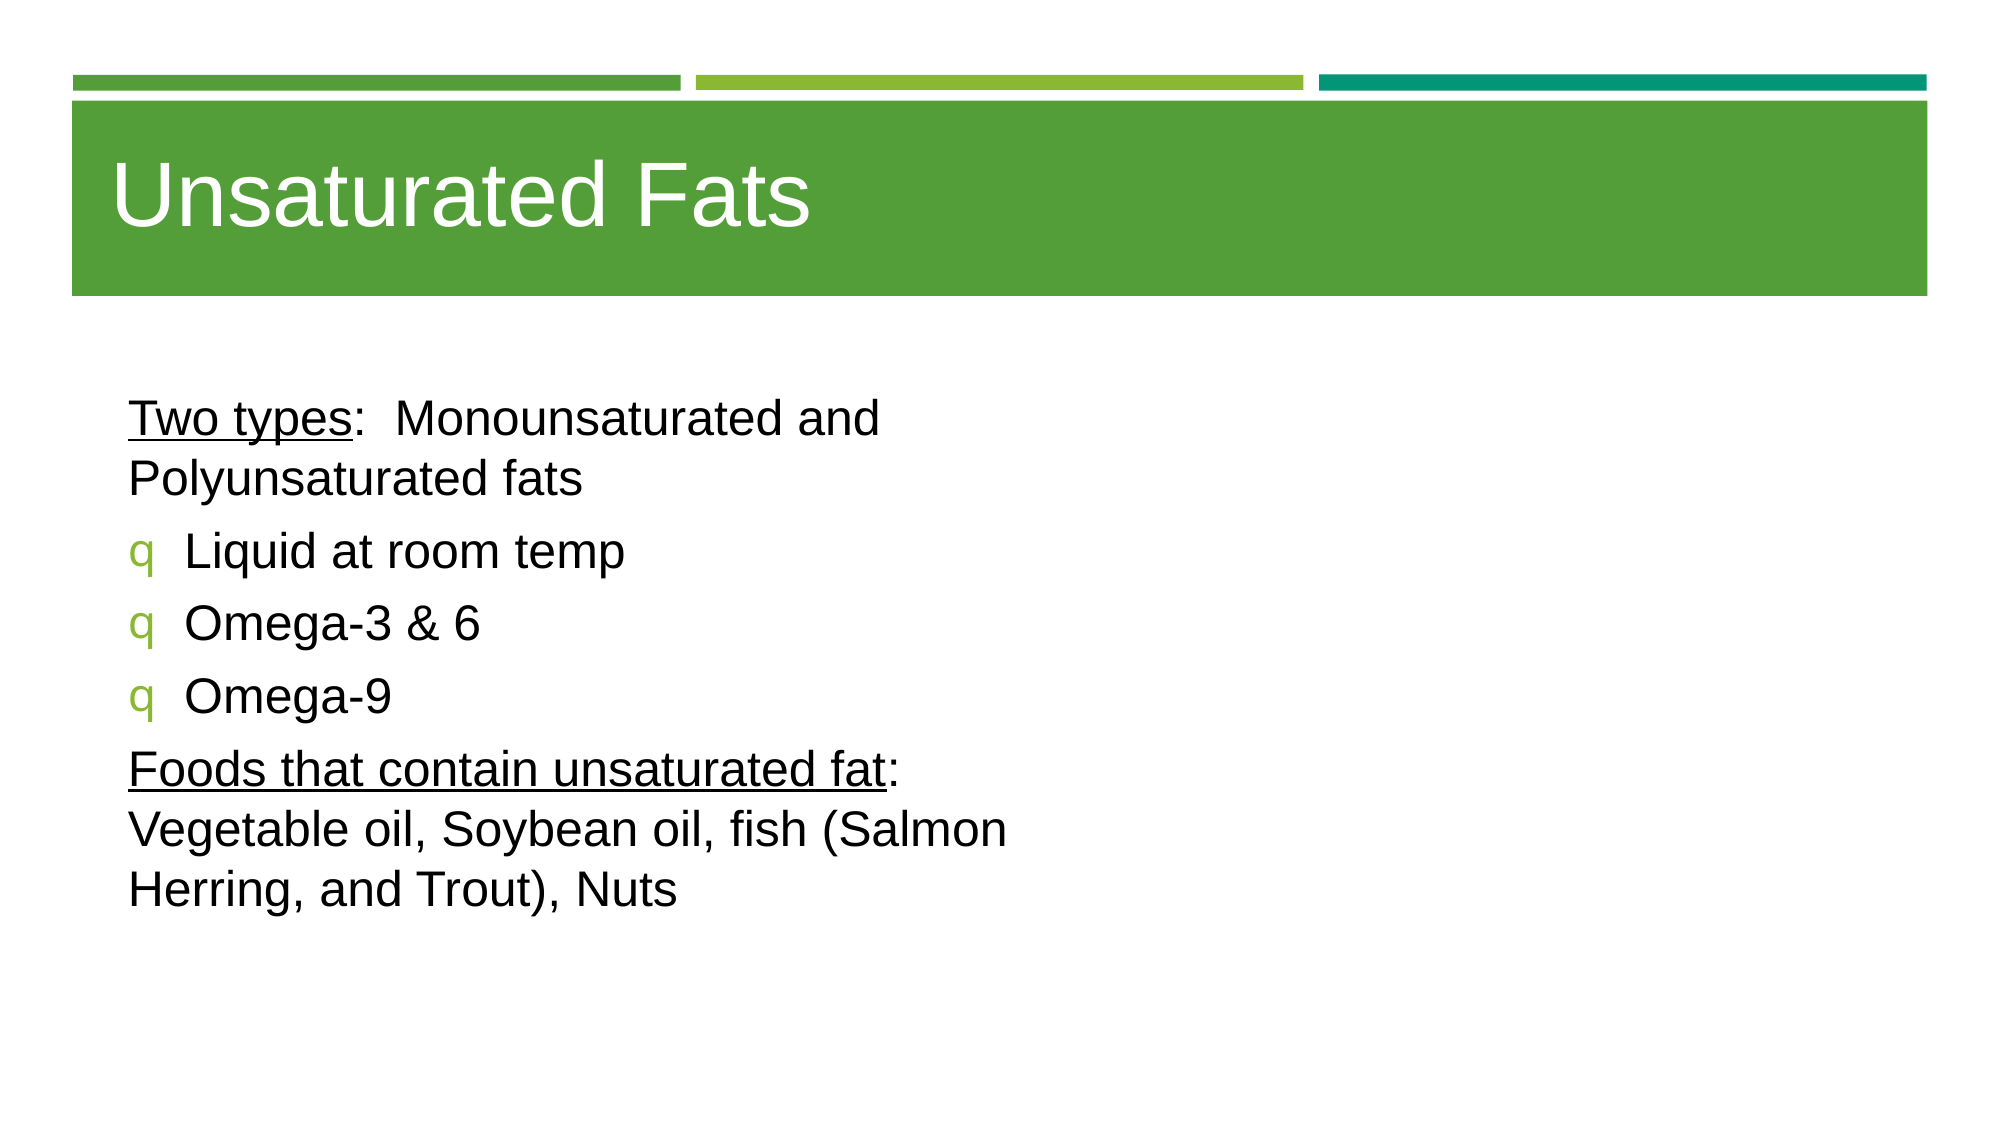

# Unsaturated Fats
Two types: Monounsaturated and Polyunsaturated fats
Liquid at room temp
Omega-3 & 6
Omega-9
Foods that contain unsaturated fat: Vegetable oil, Soybean oil, fish (Salmon Herring, and Trout), Nuts